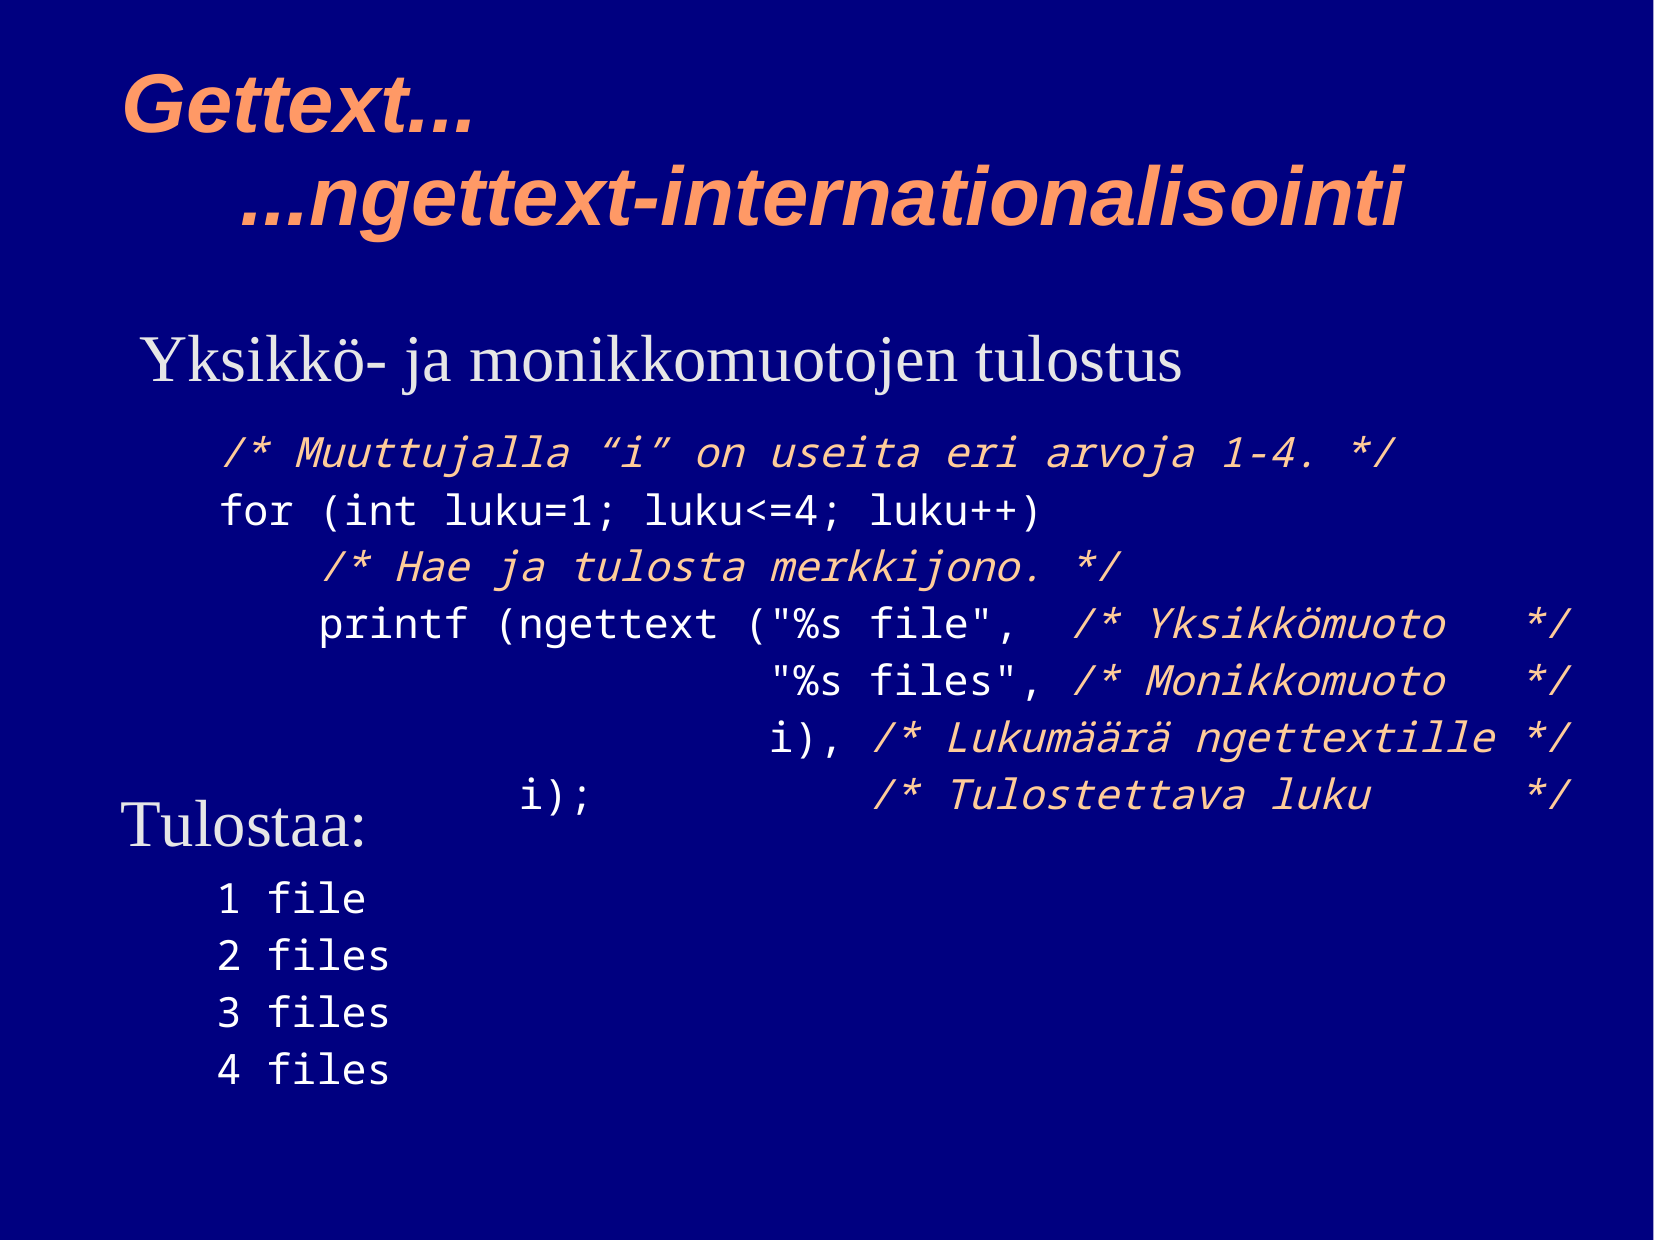

# Gettext... ...ngettext-internationalisointi
Yksikkö- ja monikkomuotojen tulostus
/* Muuttujalla “i” on useita eri arvoja 1-4. */
for (int luku=1; luku<=4; luku++)
 /* Hae ja tulosta merkkijono. */
 printf (ngettext ("%s file", /* Yksikkömuoto */
 "%s files", /* Monikkomuoto */
 i), /* Lukumäärä ngettextille */
 i); /* Tulostettava luku */
Tulostaa:
1 file
2 files
3 files
4 files